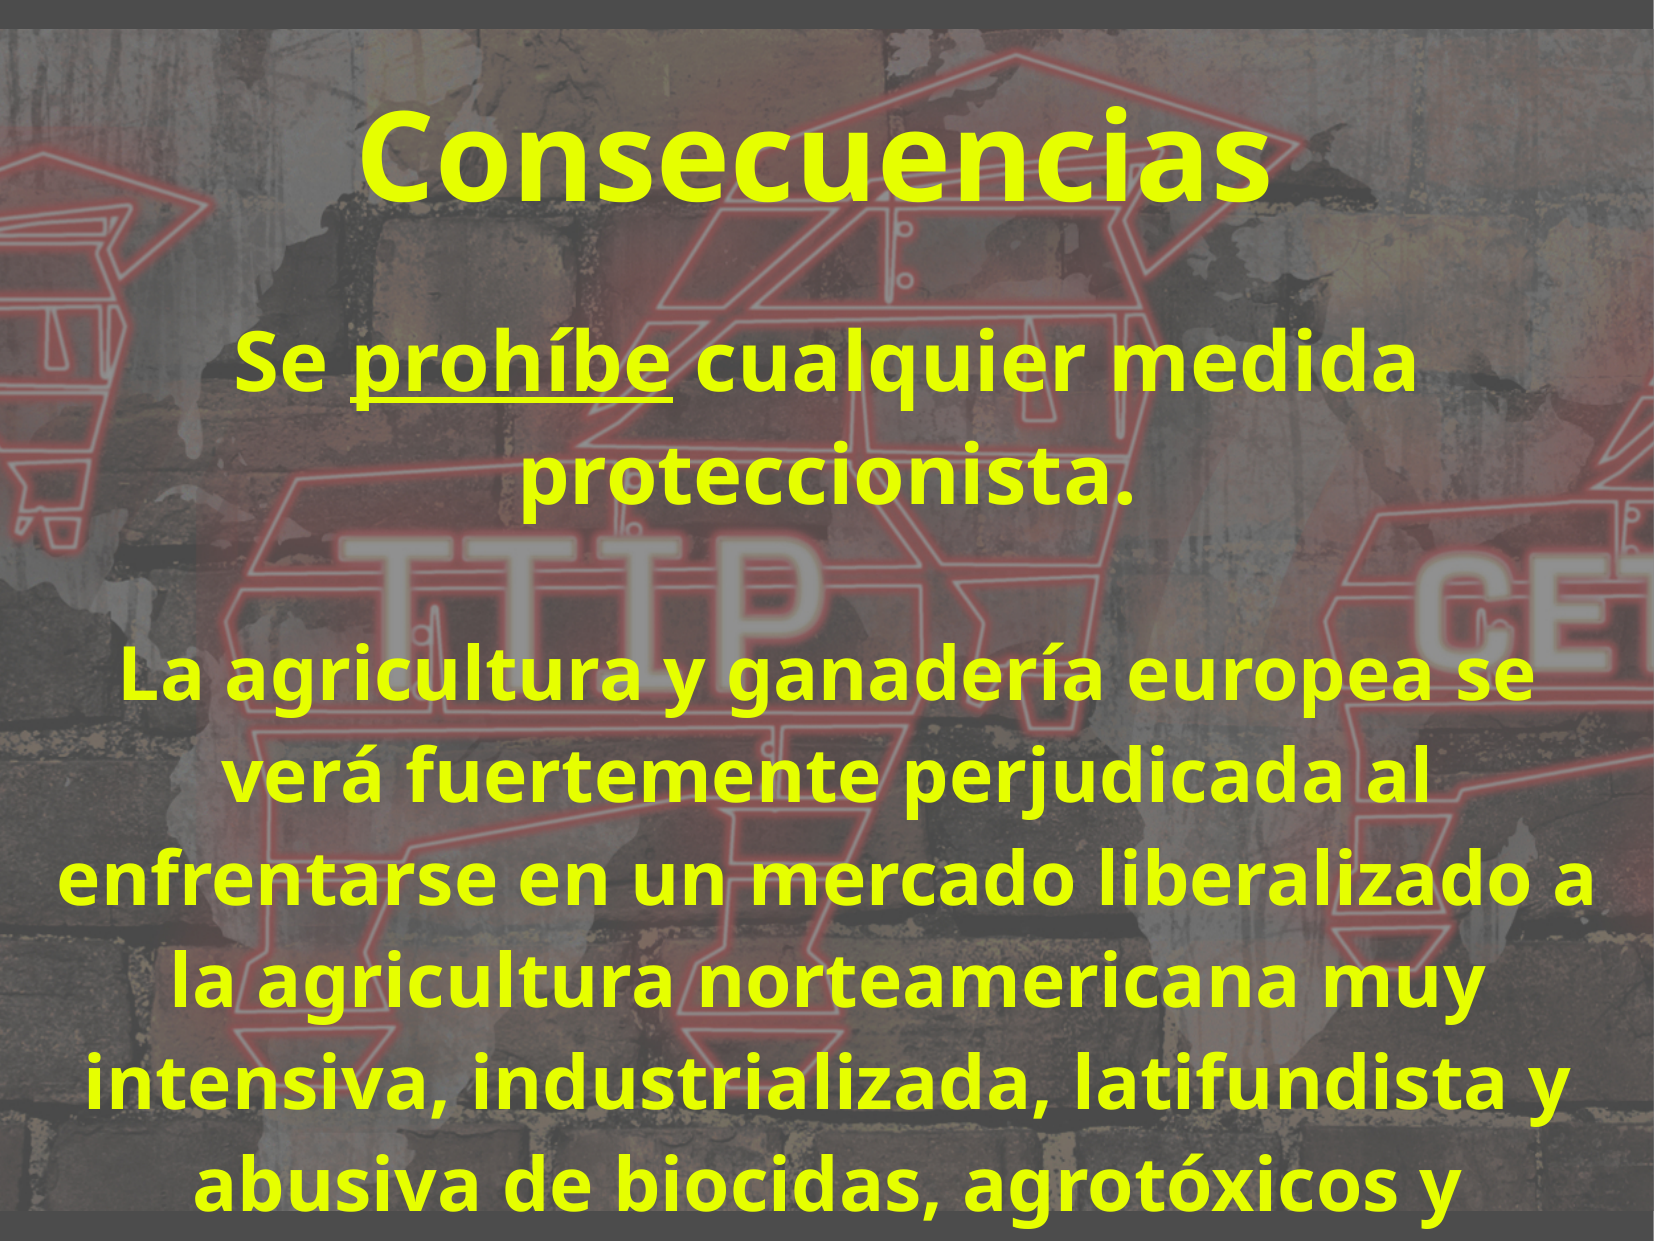

# Consecuencias
Se prohíbe cualquier medida proteccionista.
La agricultura y ganadería europea se verá fuertemente perjudicada al enfrentarse en un mercado liberalizado a la agricultura norteamericana muy intensiva, industrializada, latifundista y abusiva de biocidas, agrotóxicos y hormonas.